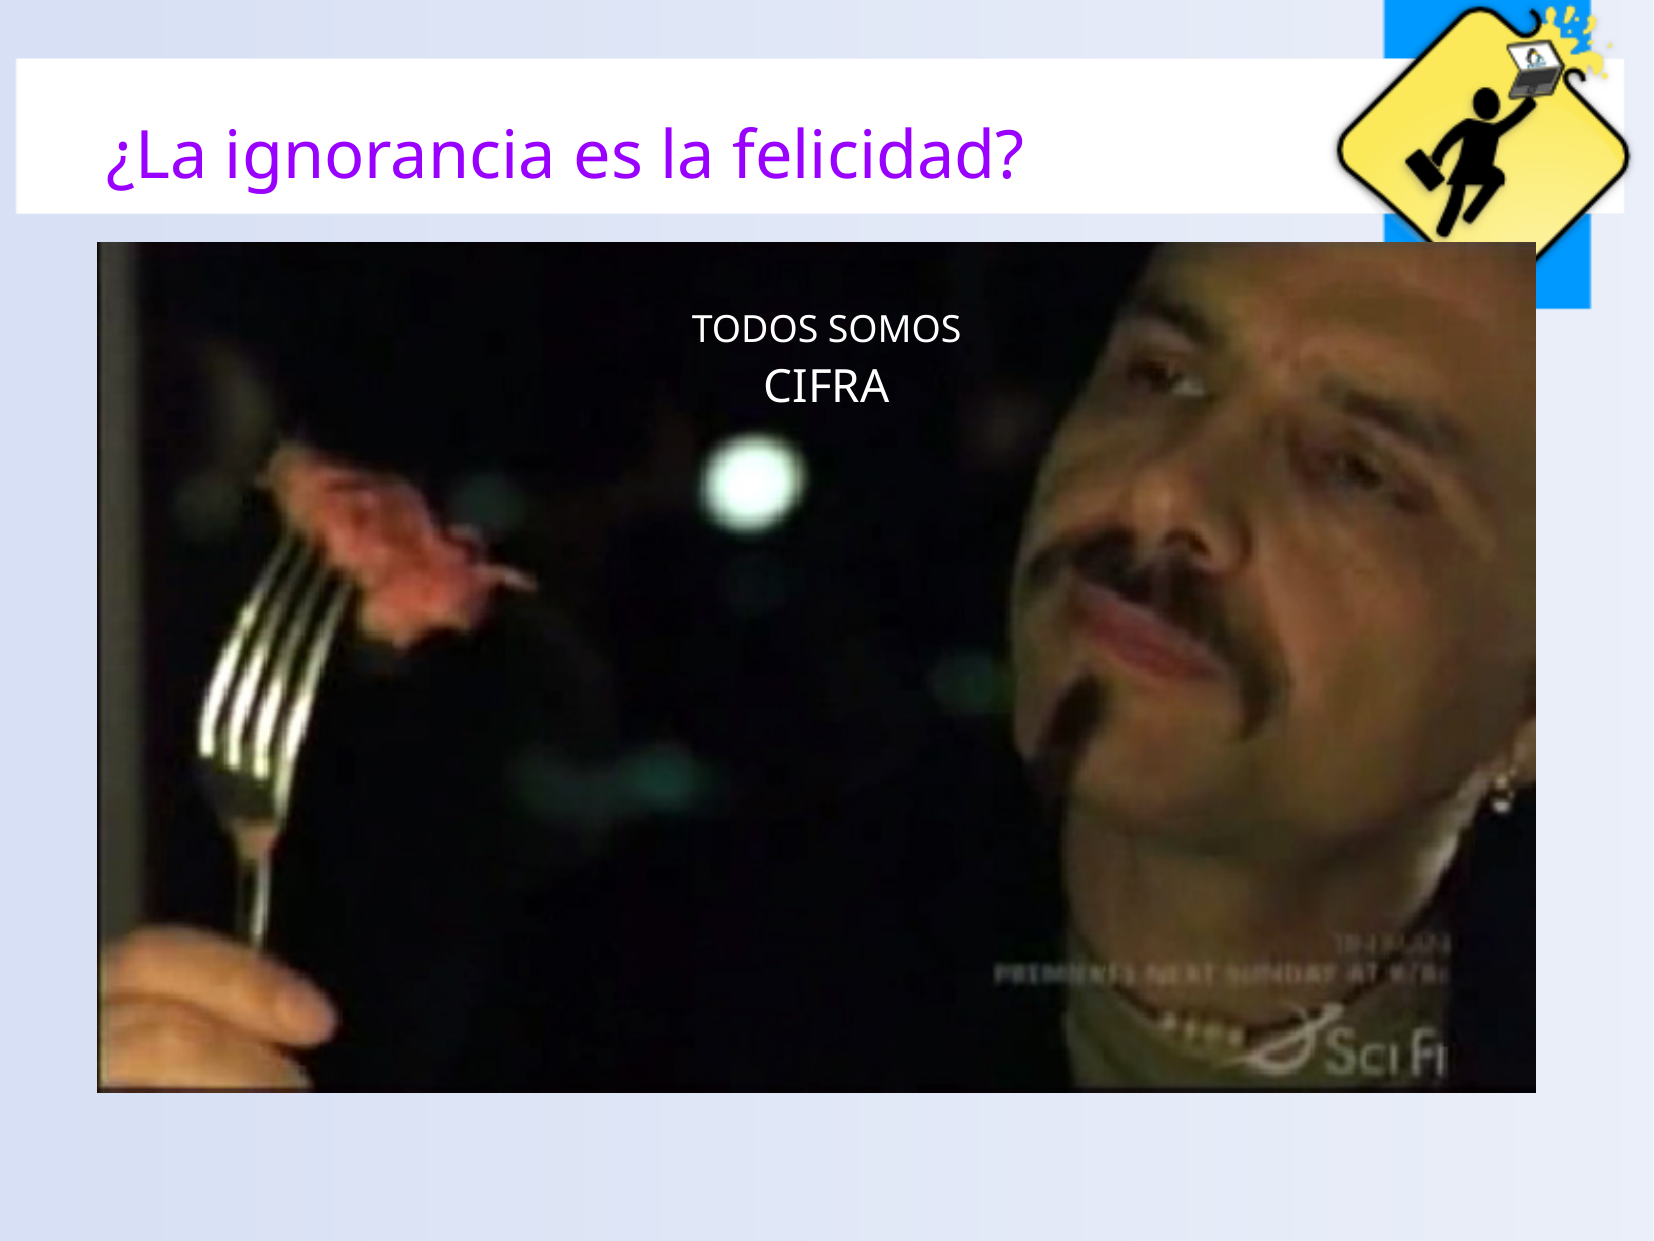

# ¿La ignorancia es la felicidad?
TODOS SOMOS CIFRA